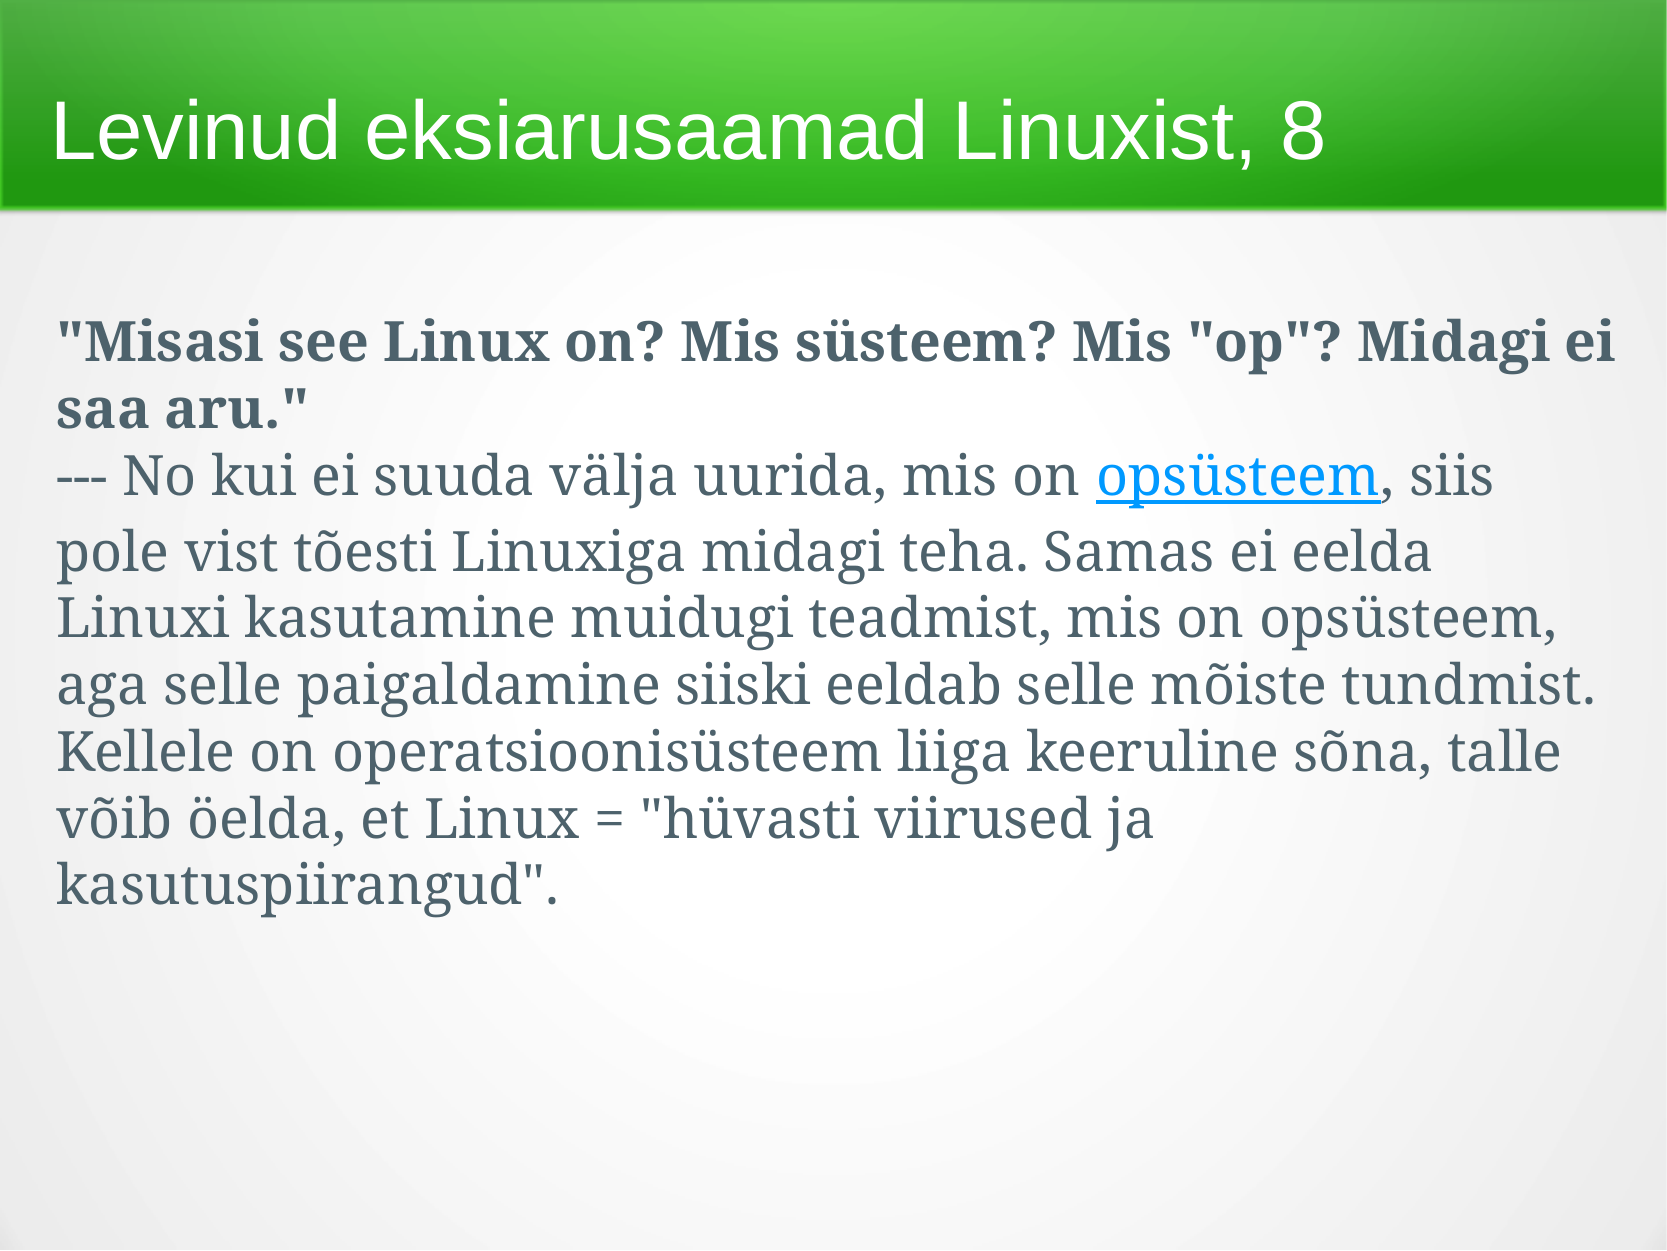

# Levinud eksiarusaamad Linuxist, 8
"Misasi see Linux on? Mis süsteem? Mis "op"? Midagi ei saa aru."
--- No kui ei suuda välja uurida, mis on opsüsteem, siis pole vist tõesti Linuxiga midagi teha. Samas ei eelda Linuxi kasutamine muidugi teadmist, mis on opsüsteem, aga selle paigaldamine siiski eeldab selle mõiste tundmist. Kellele on operatsioonisüsteem liiga keeruline sõna, talle võib öelda, et Linux = "hüvasti viirused ja kasutuspiirangud".